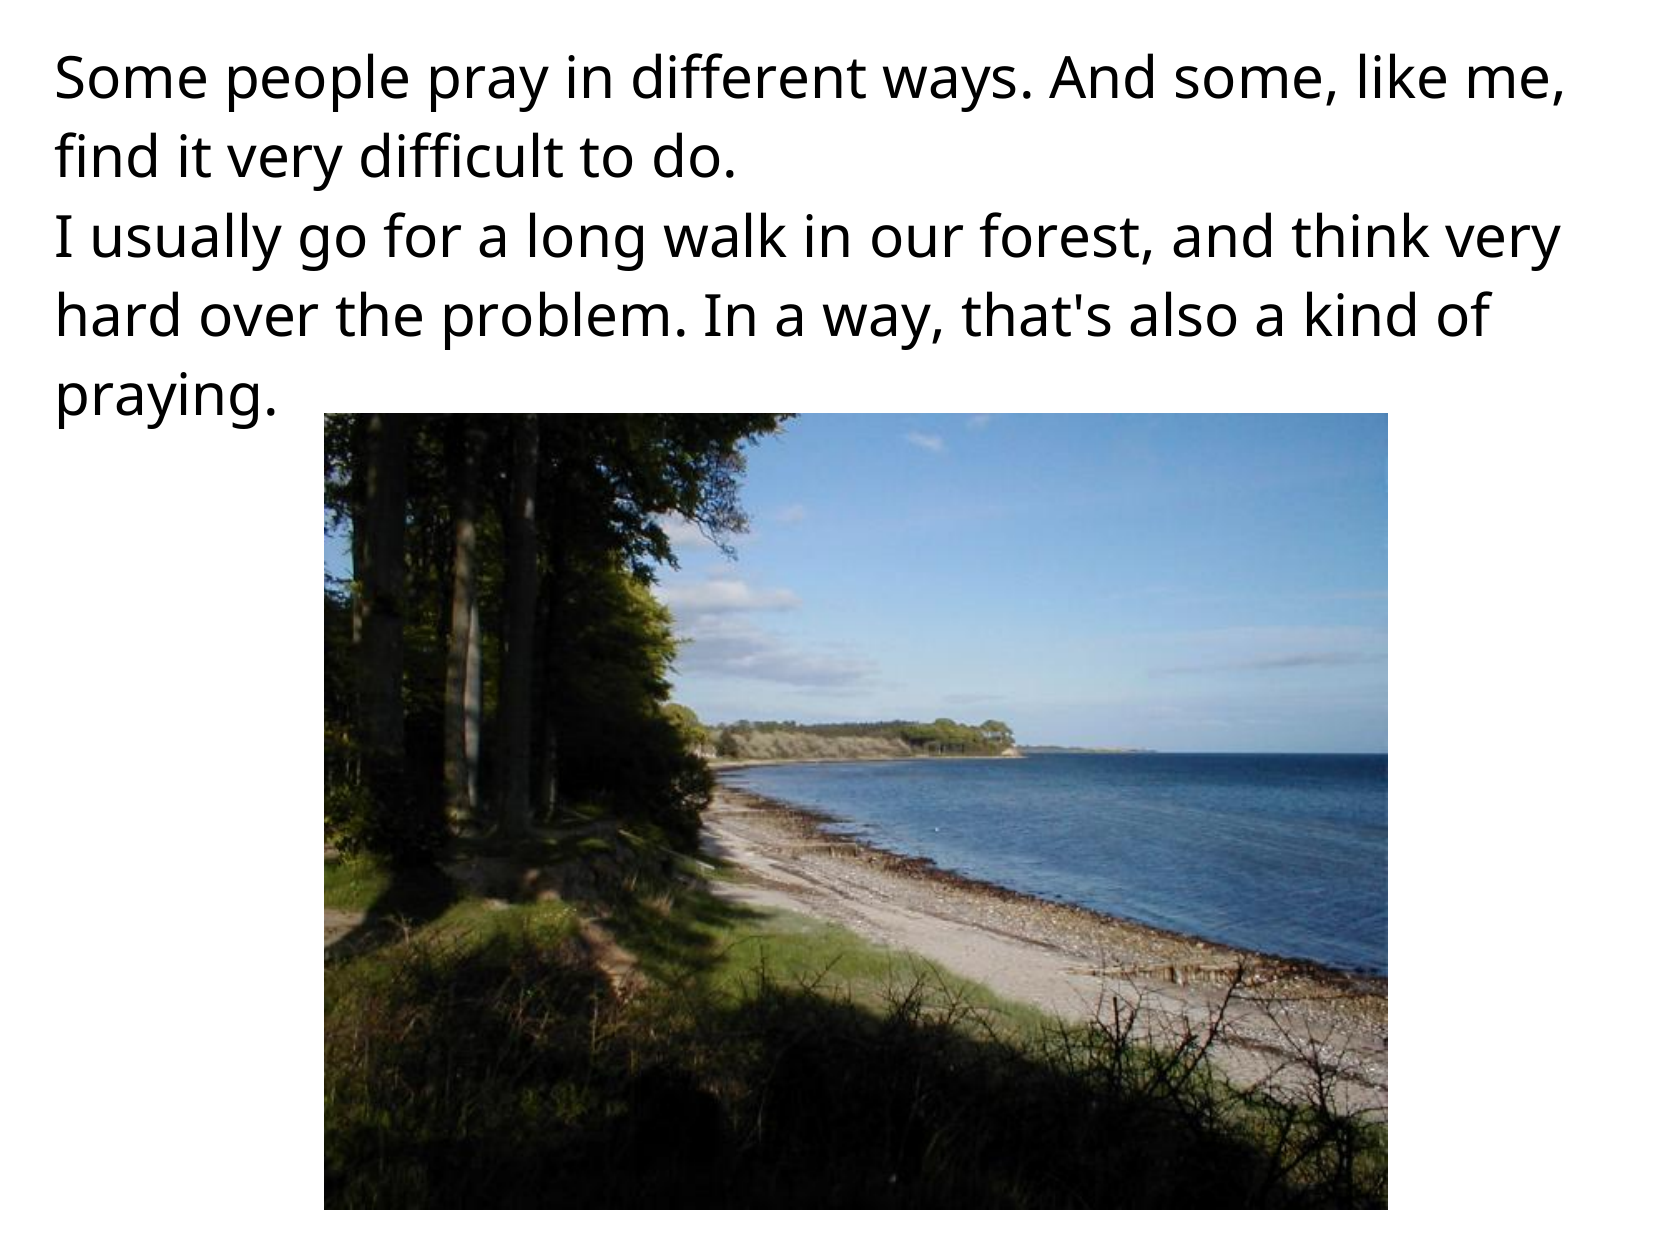

Some people pray in different ways. And some, like me,
find it very difficult to do.
I usually go for a long walk in our forest, and think very
hard over the problem. In a way, that's also a kind of
praying.